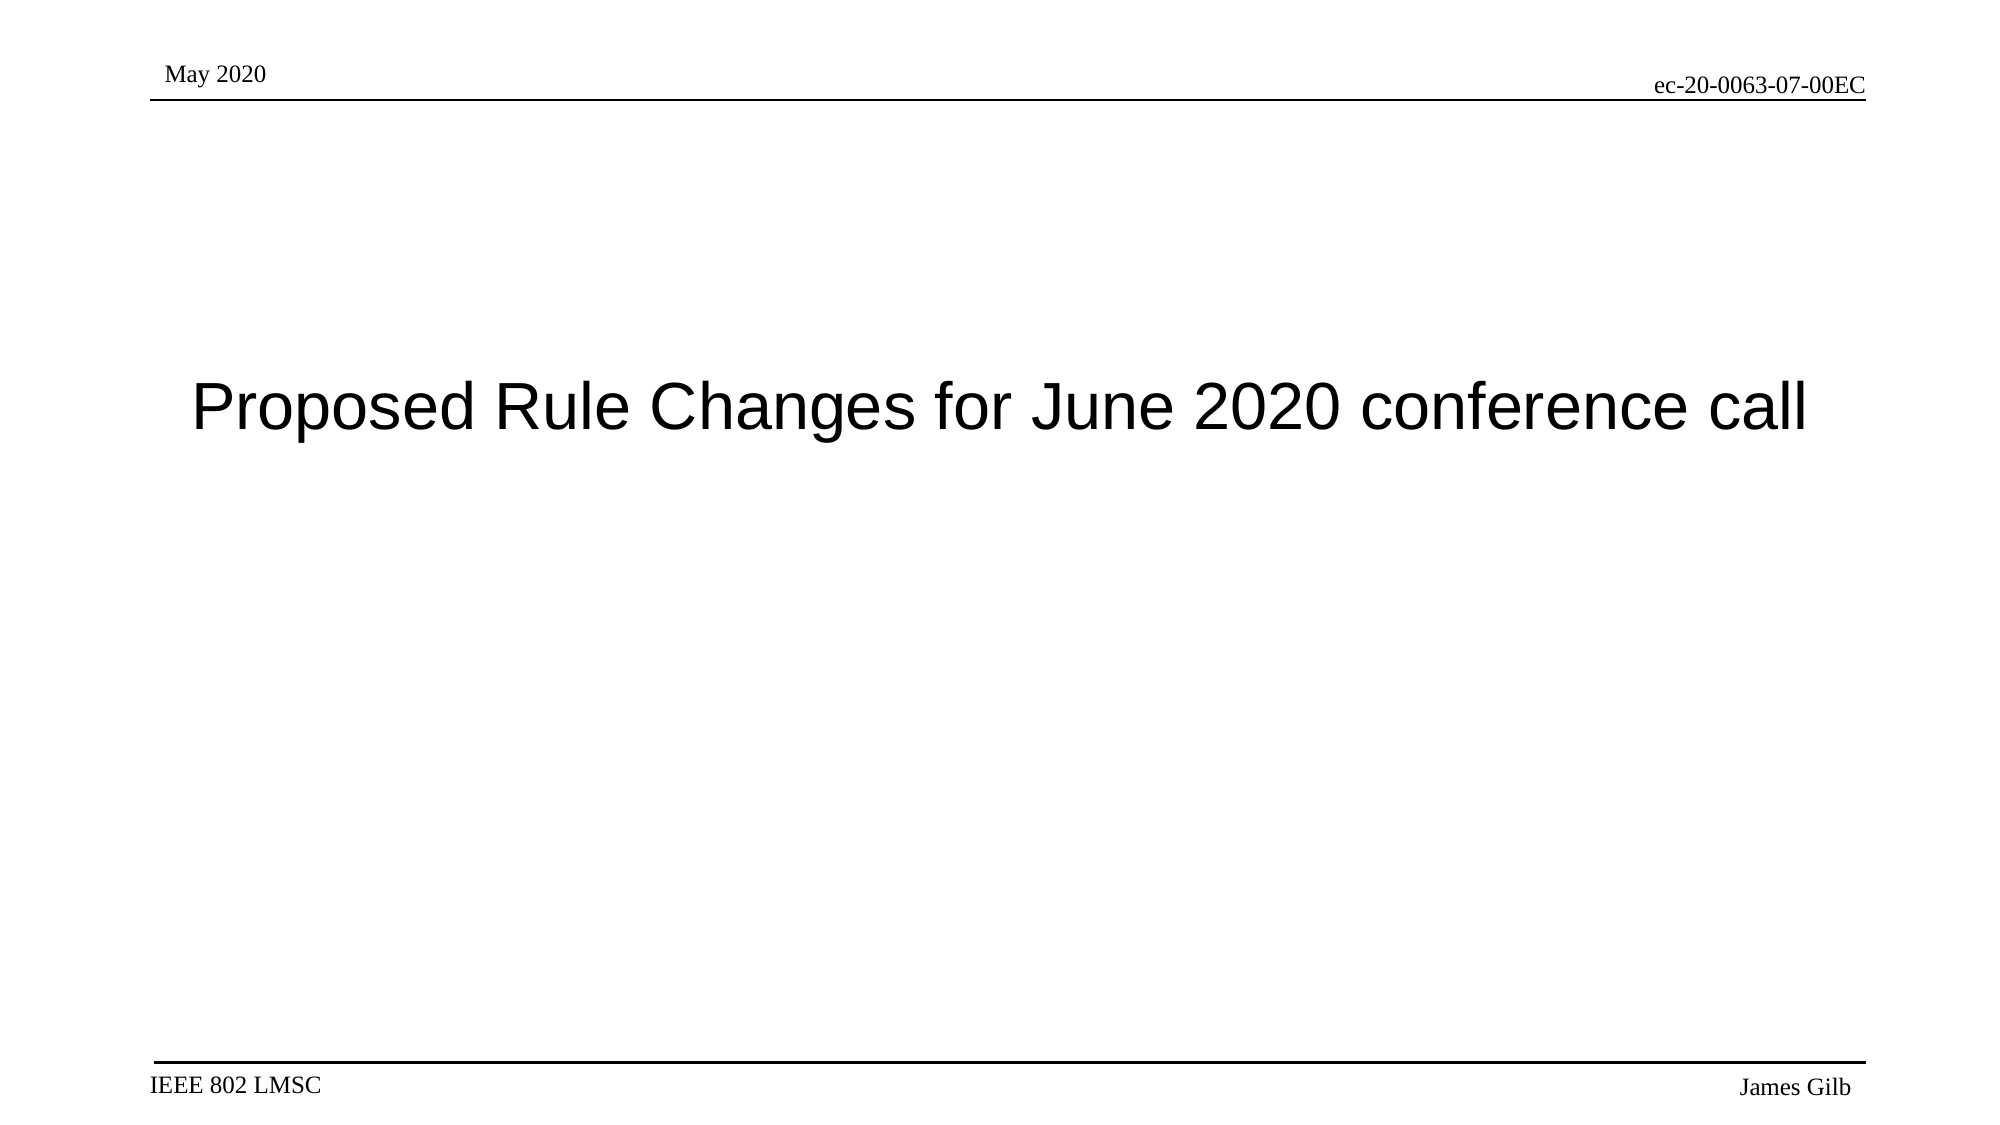

# Proposed Rule Changes for June 2020 conference call